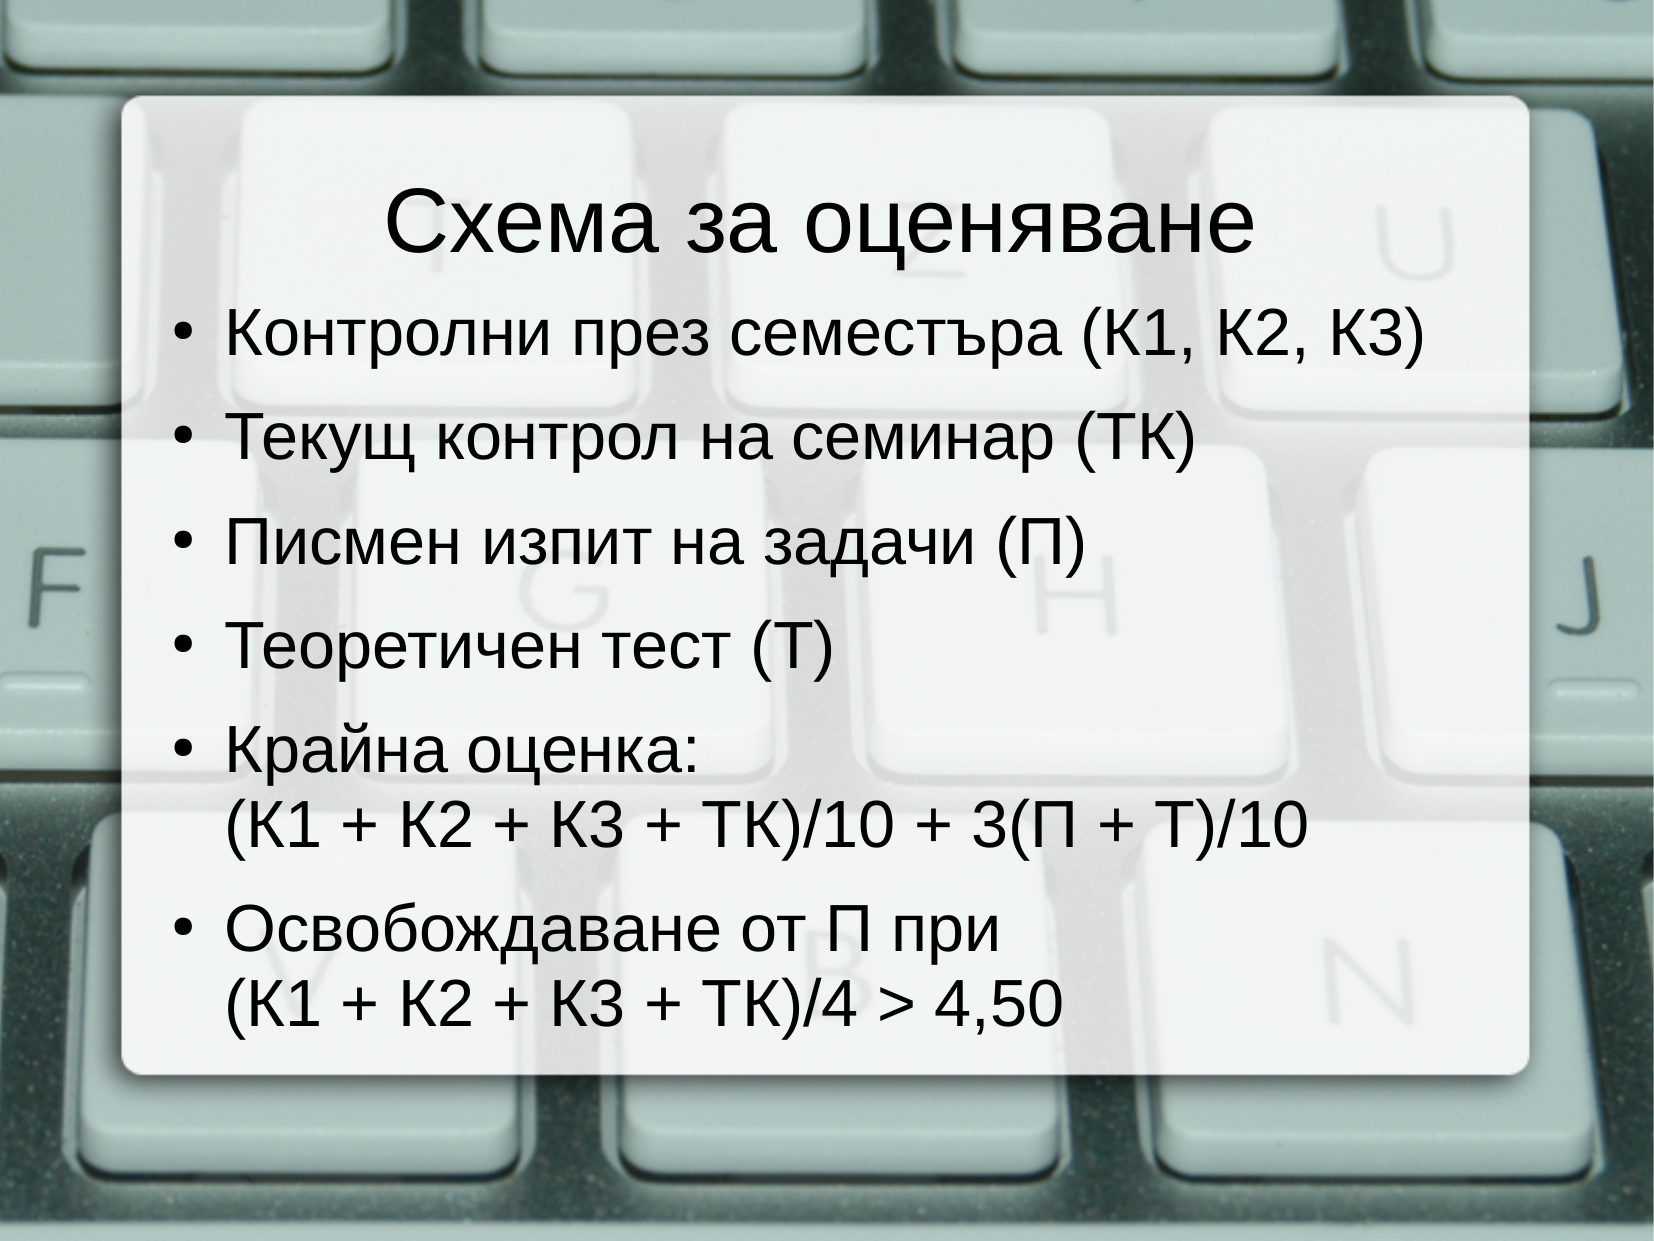

# Схема за оценяване
Контролни през семестъра (К1, К2, К3)
Текущ контрол на семинар (ТК)
Писмен изпит на задачи (П)
Теоретичен тест (Т)
Крайна оценка:
(К1 + К2 + К3 + ТК)/10 + 3(П + Т)/10
Освобождаване от П при
(К1 + К2 + К3 + ТК)/4 > 4,50